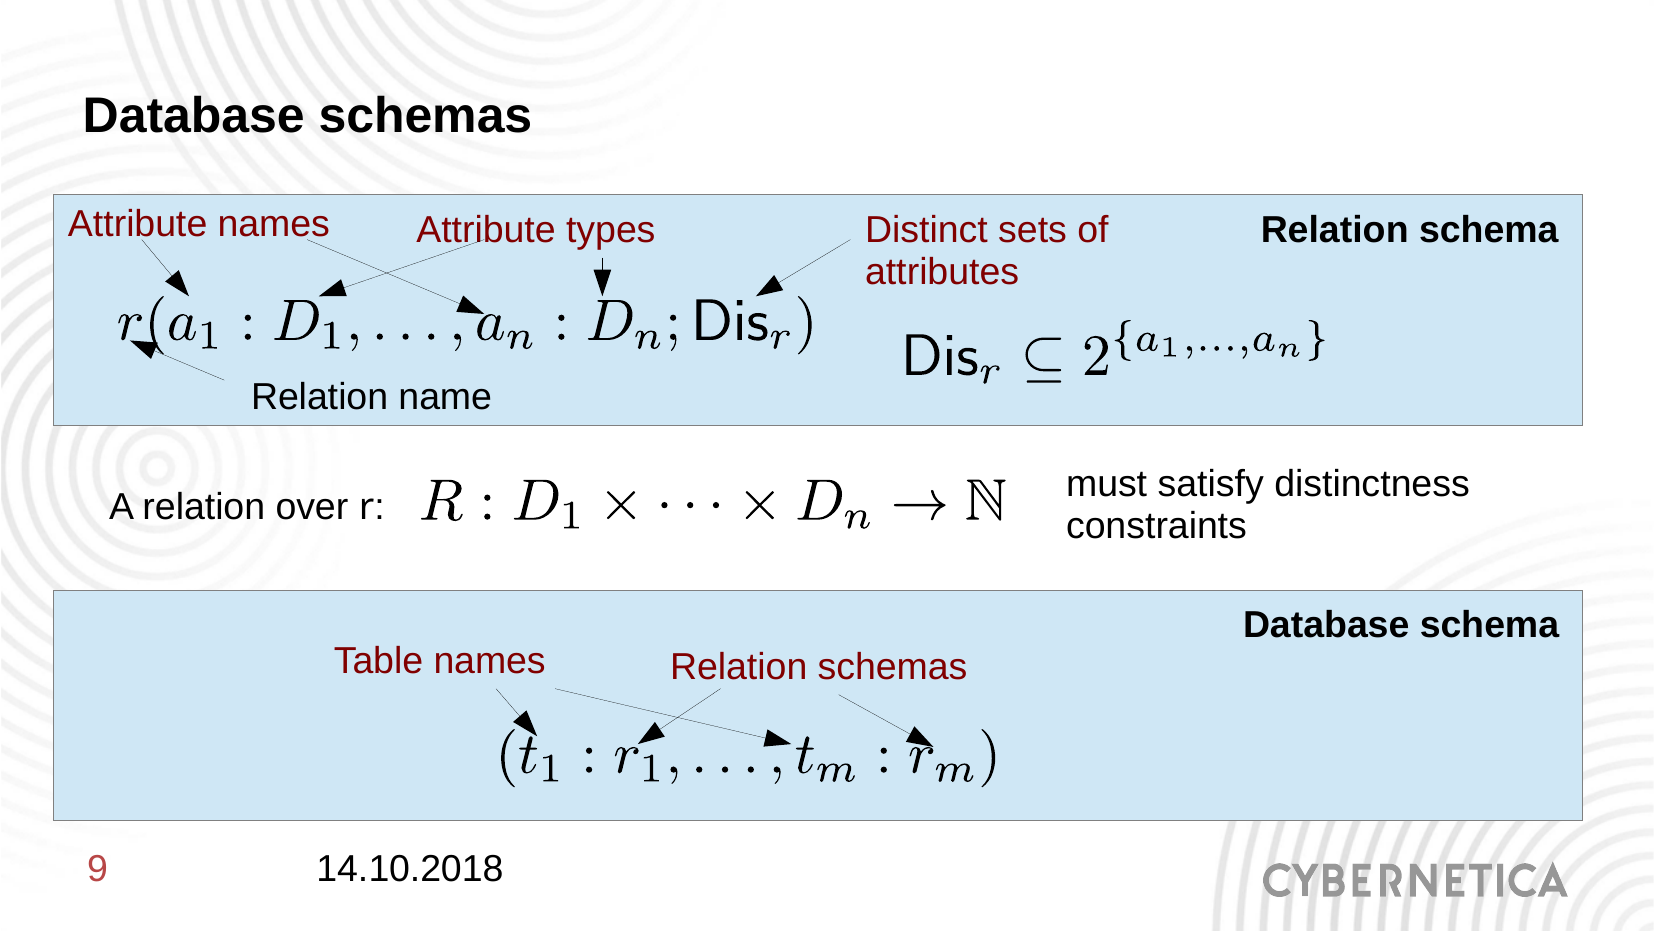

# Database schemas
Attribute names
Attribute types
Distinct sets of attributes
Relation schema
Relation name
must satisfy distinctness constraints
A relation over r:
Database schema
Table names
Relation schemas
9
01.04.2000